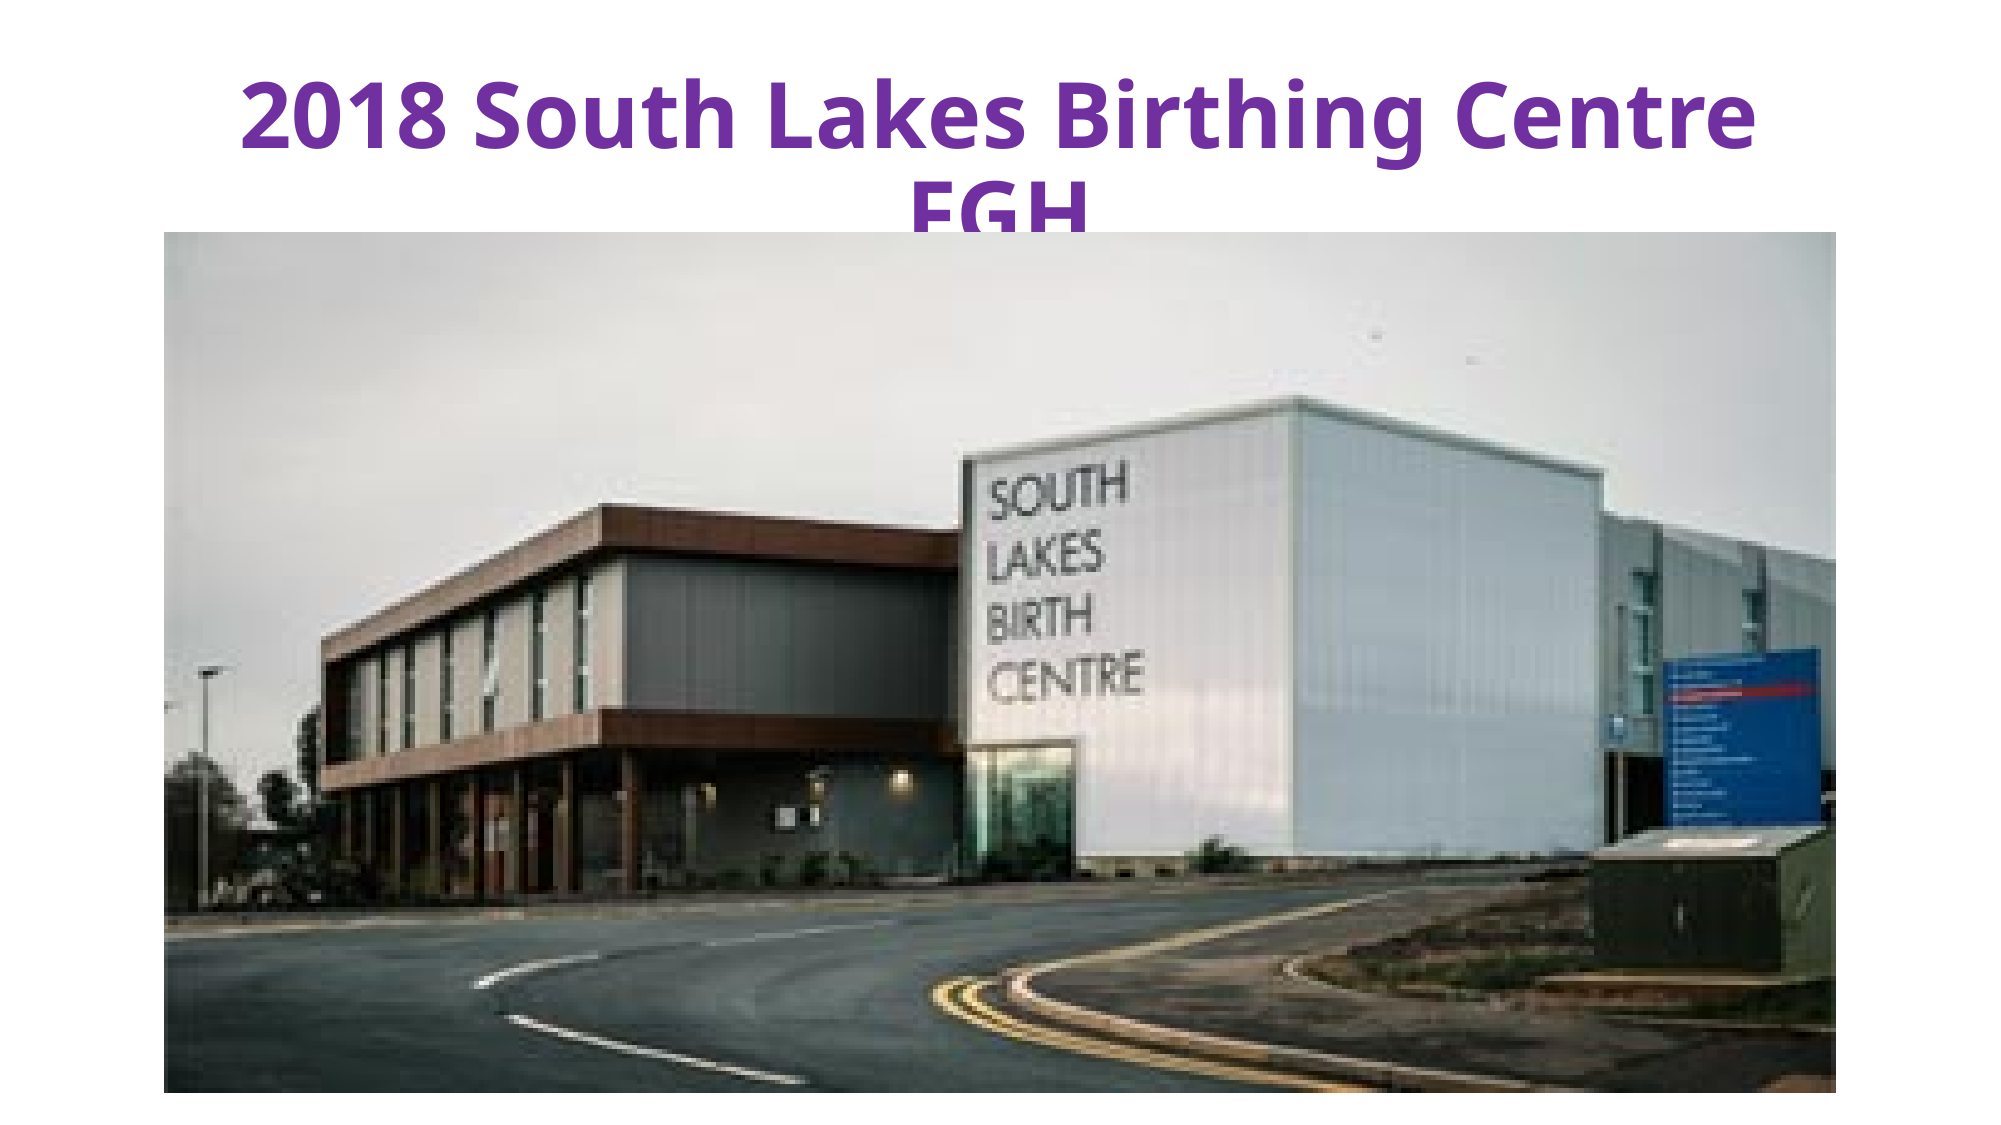

# 2018 South Lakes Birthing Centre FGH